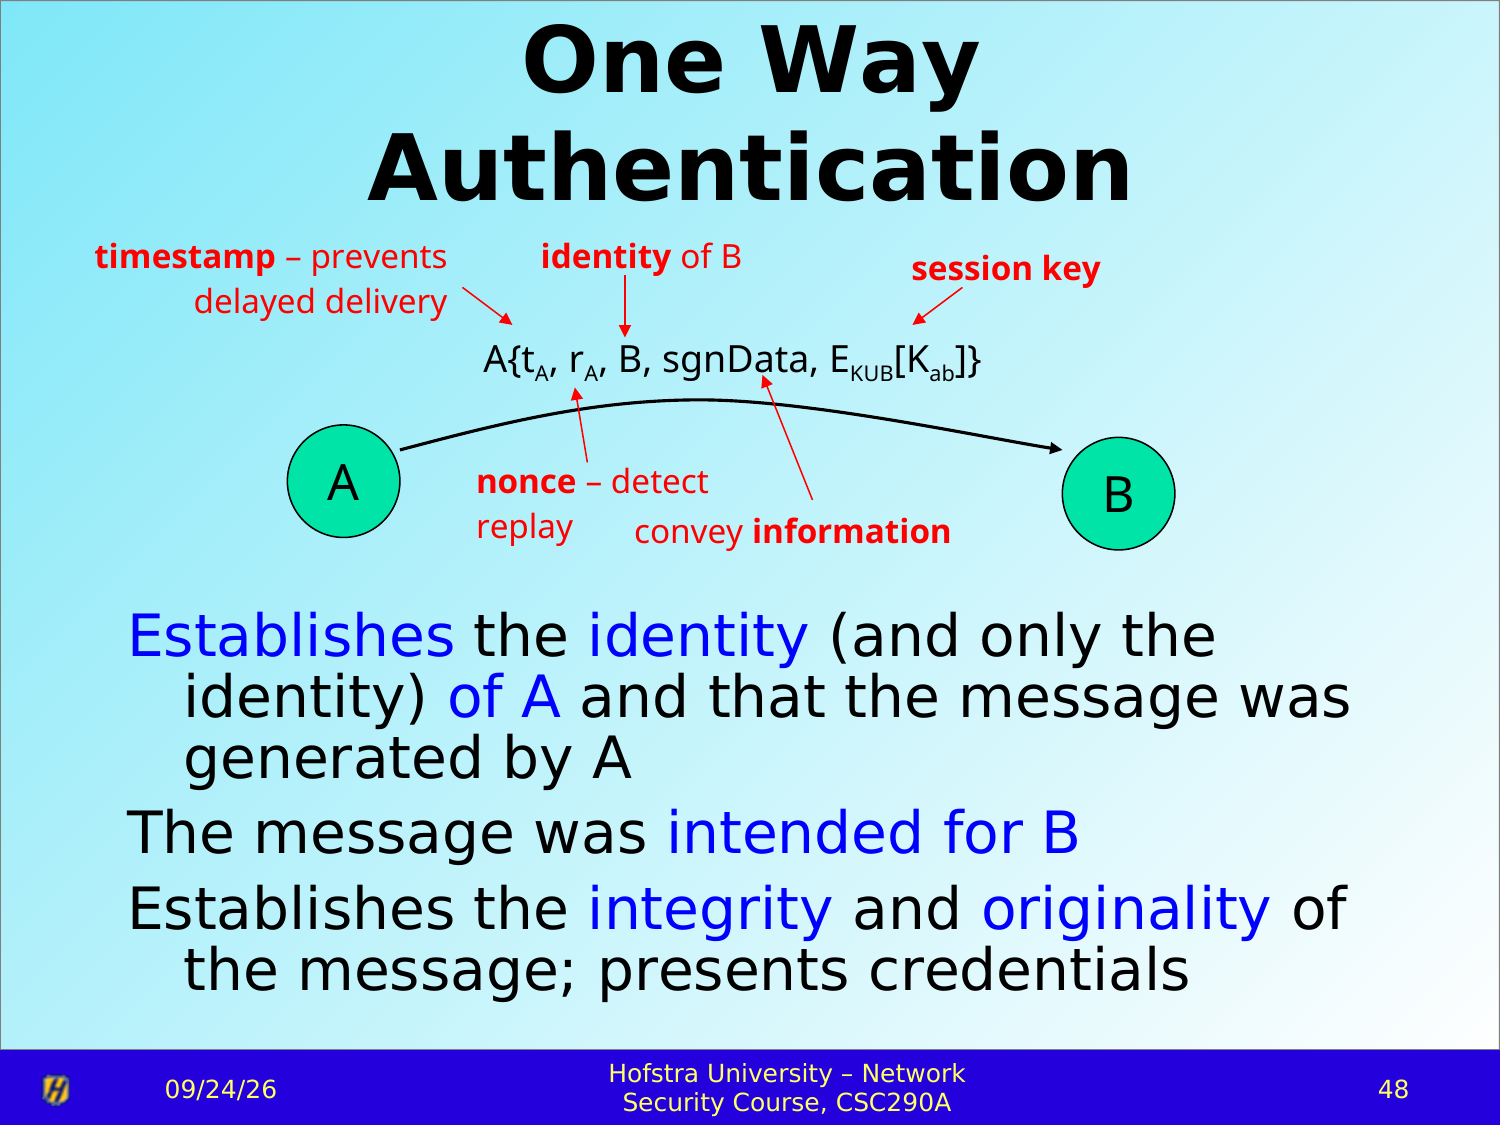

# One Way Authentication
timestamp – prevents
 delayed delivery
identity of B
session key
A{tA, rA, B, sgnData, EKUB[Kab]}
A
B
nonce – detect
replay
convey information
Establishes the identity (and only the identity) of A and that the message was generated by A
The message was intended for B
Establishes the integrity and originality of the message; presents credentials
48